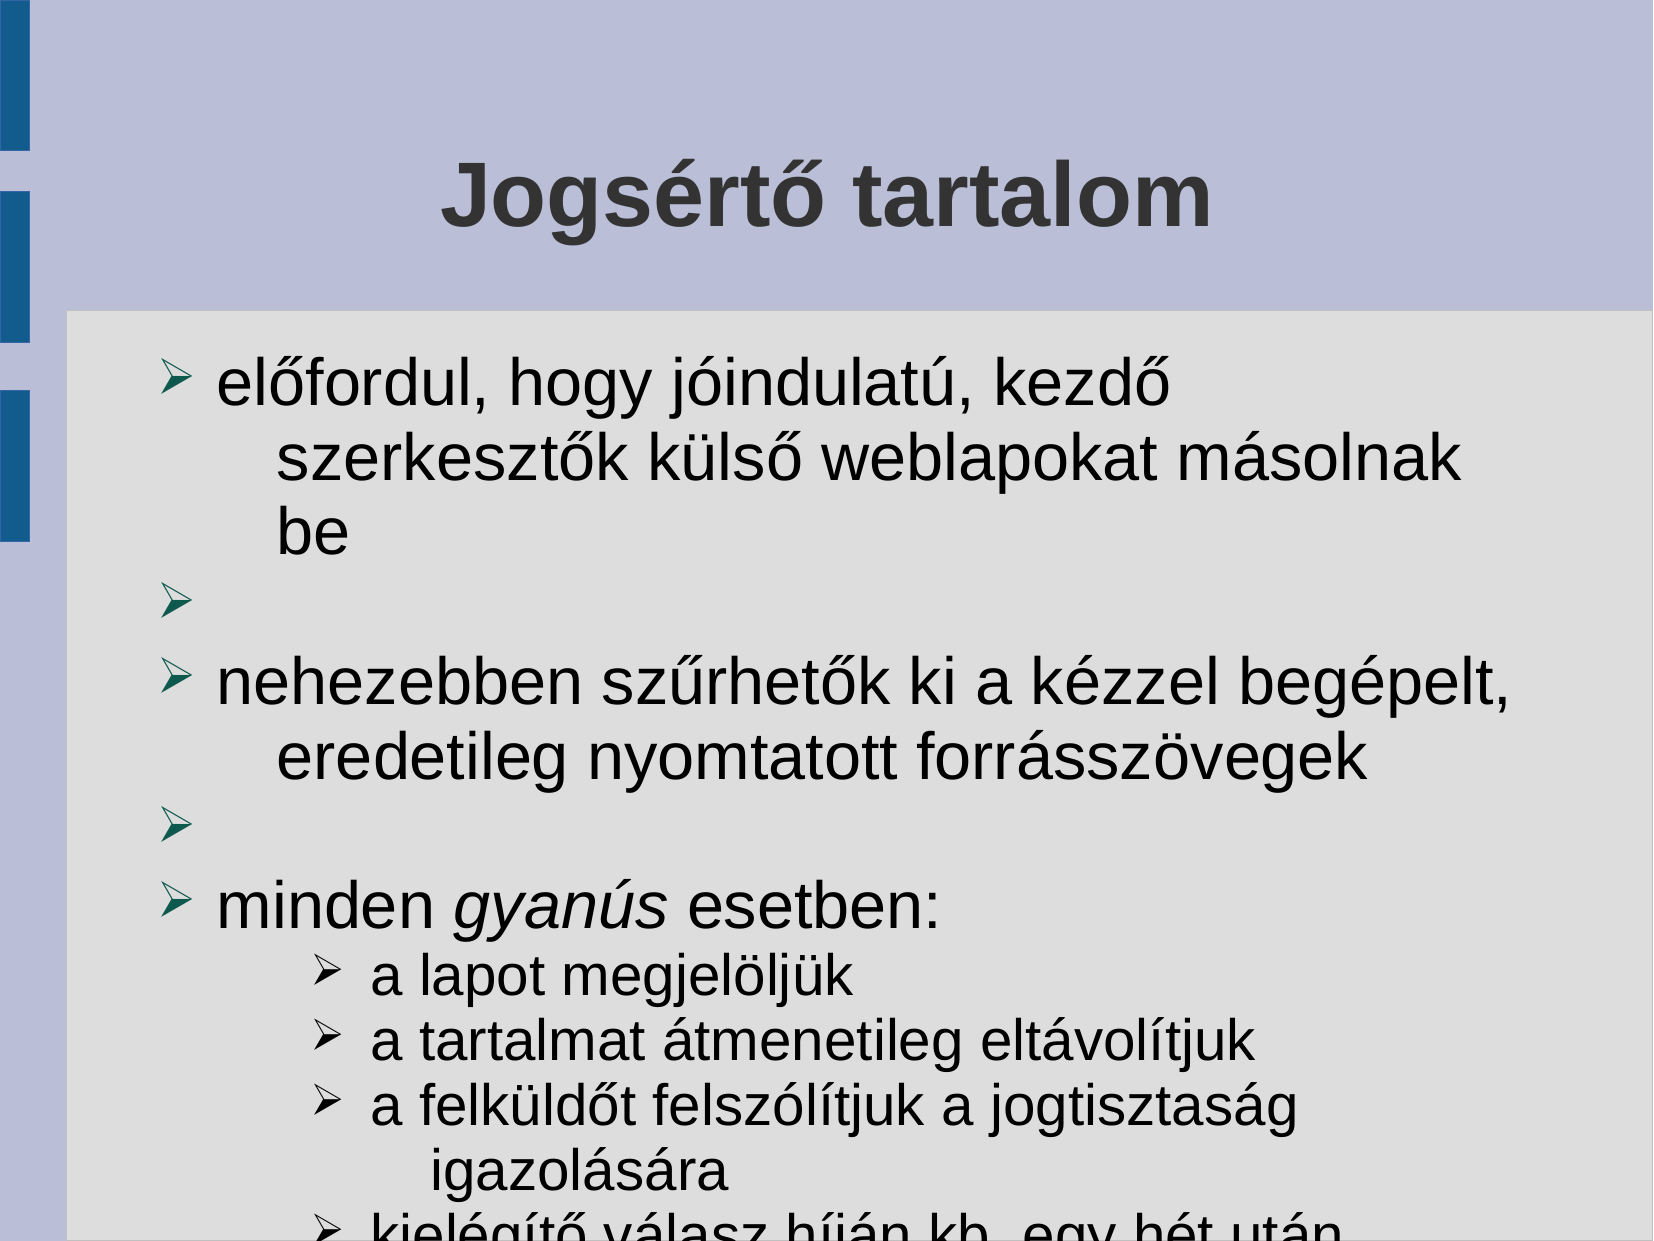

# Jogsértő tartalom
előfordul, hogy jóindulatú, kezdő szerkesztők külső weblapokat másolnak be
nehezebben szűrhetők ki a kézzel begépelt, eredetileg nyomtatott forrásszövegek
minden gyanús esetben:
a lapot megjelöljük
a tartalmat átmenetileg eltávolítjuk
a felküldőt felszólítjuk a jogtisztaság igazolására
kielégítő válasz híján kb. egy hét után töröljük